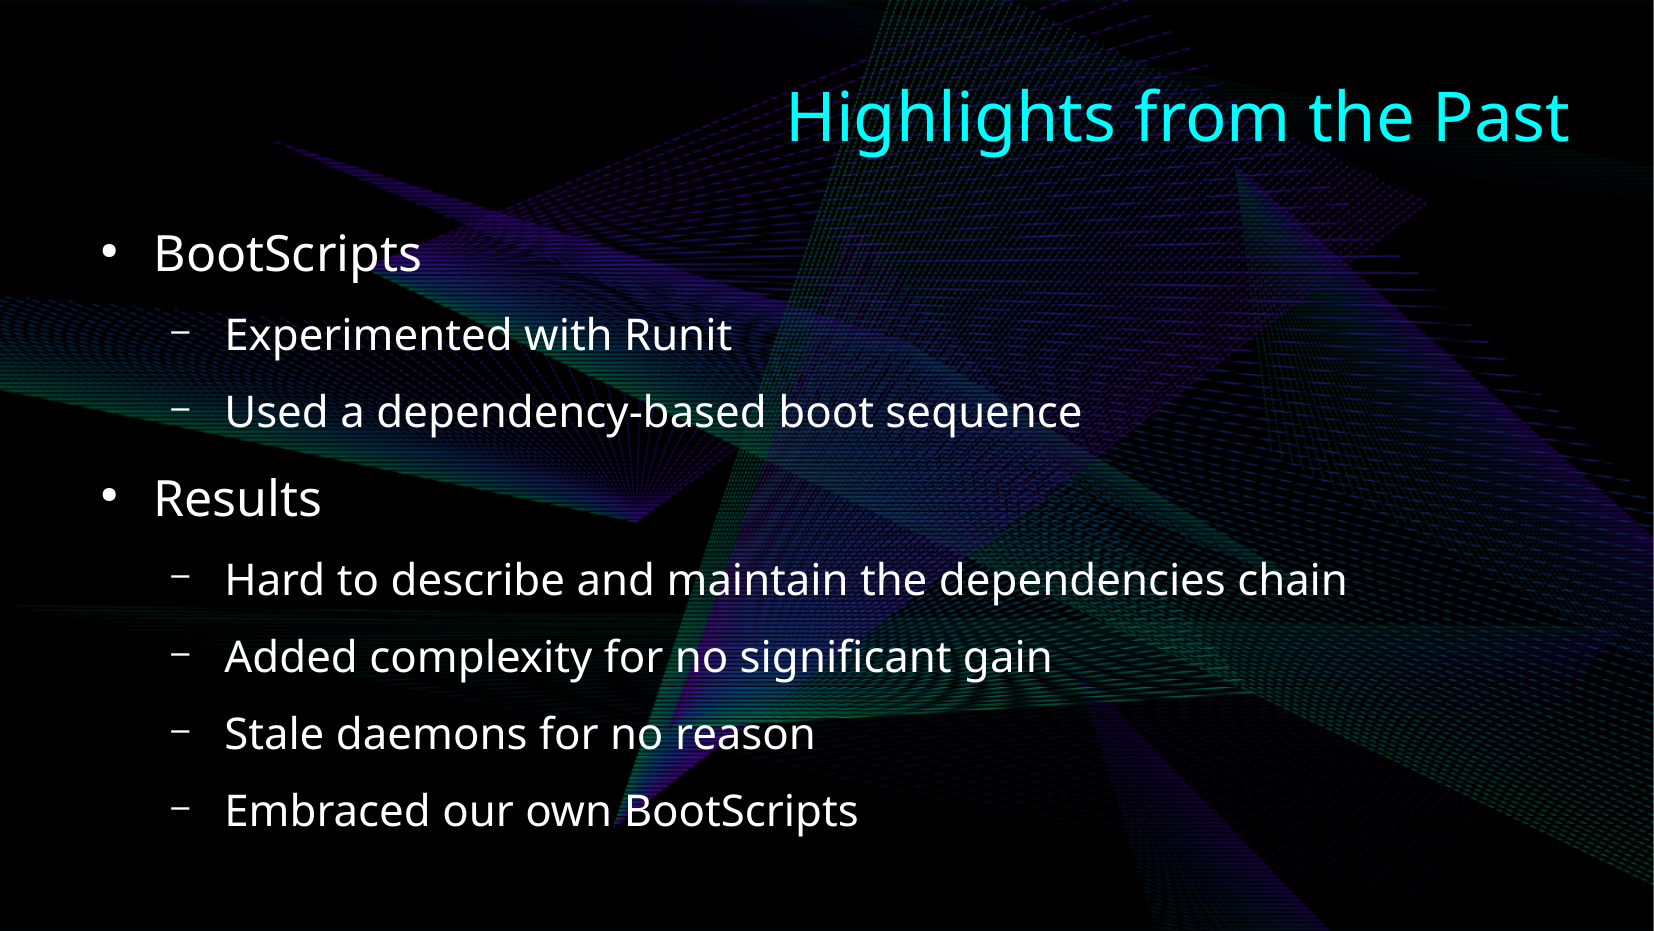

# Highlights from the Past
BootScripts
Experimented with Runit
Used a dependency-based boot sequence
Results
Hard to describe and maintain the dependencies chain
Added complexity for no significant gain
Stale daemons for no reason
Embraced our own BootScripts